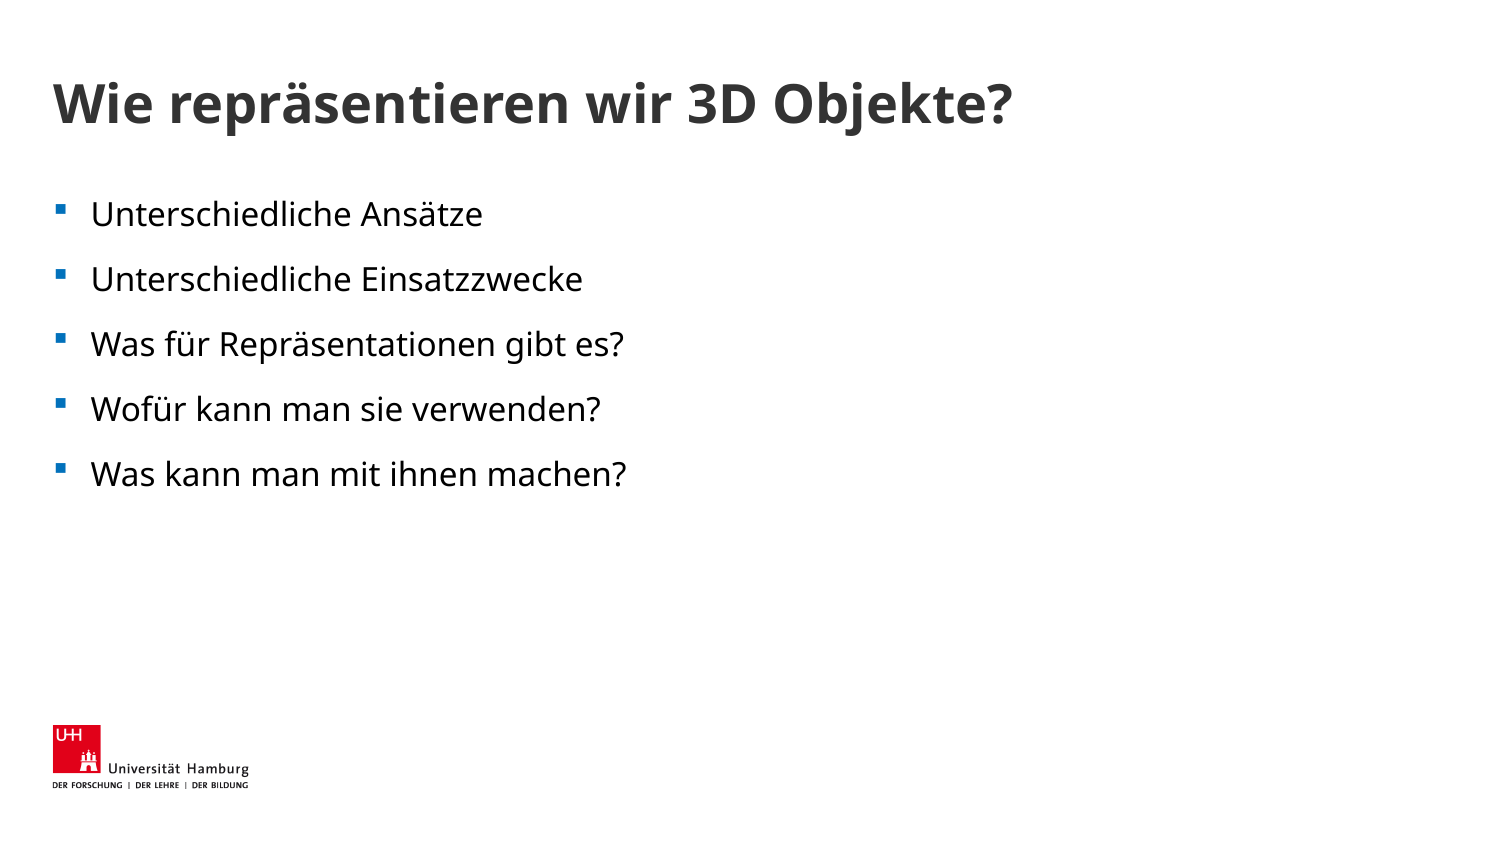

# Wie repräsentieren wir 3D Objekte?
Unterschiedliche Ansätze
Unterschiedliche Einsatzzwecke
Was für Repräsentationen gibt es?
Wofür kann man sie verwenden?
Was kann man mit ihnen machen?